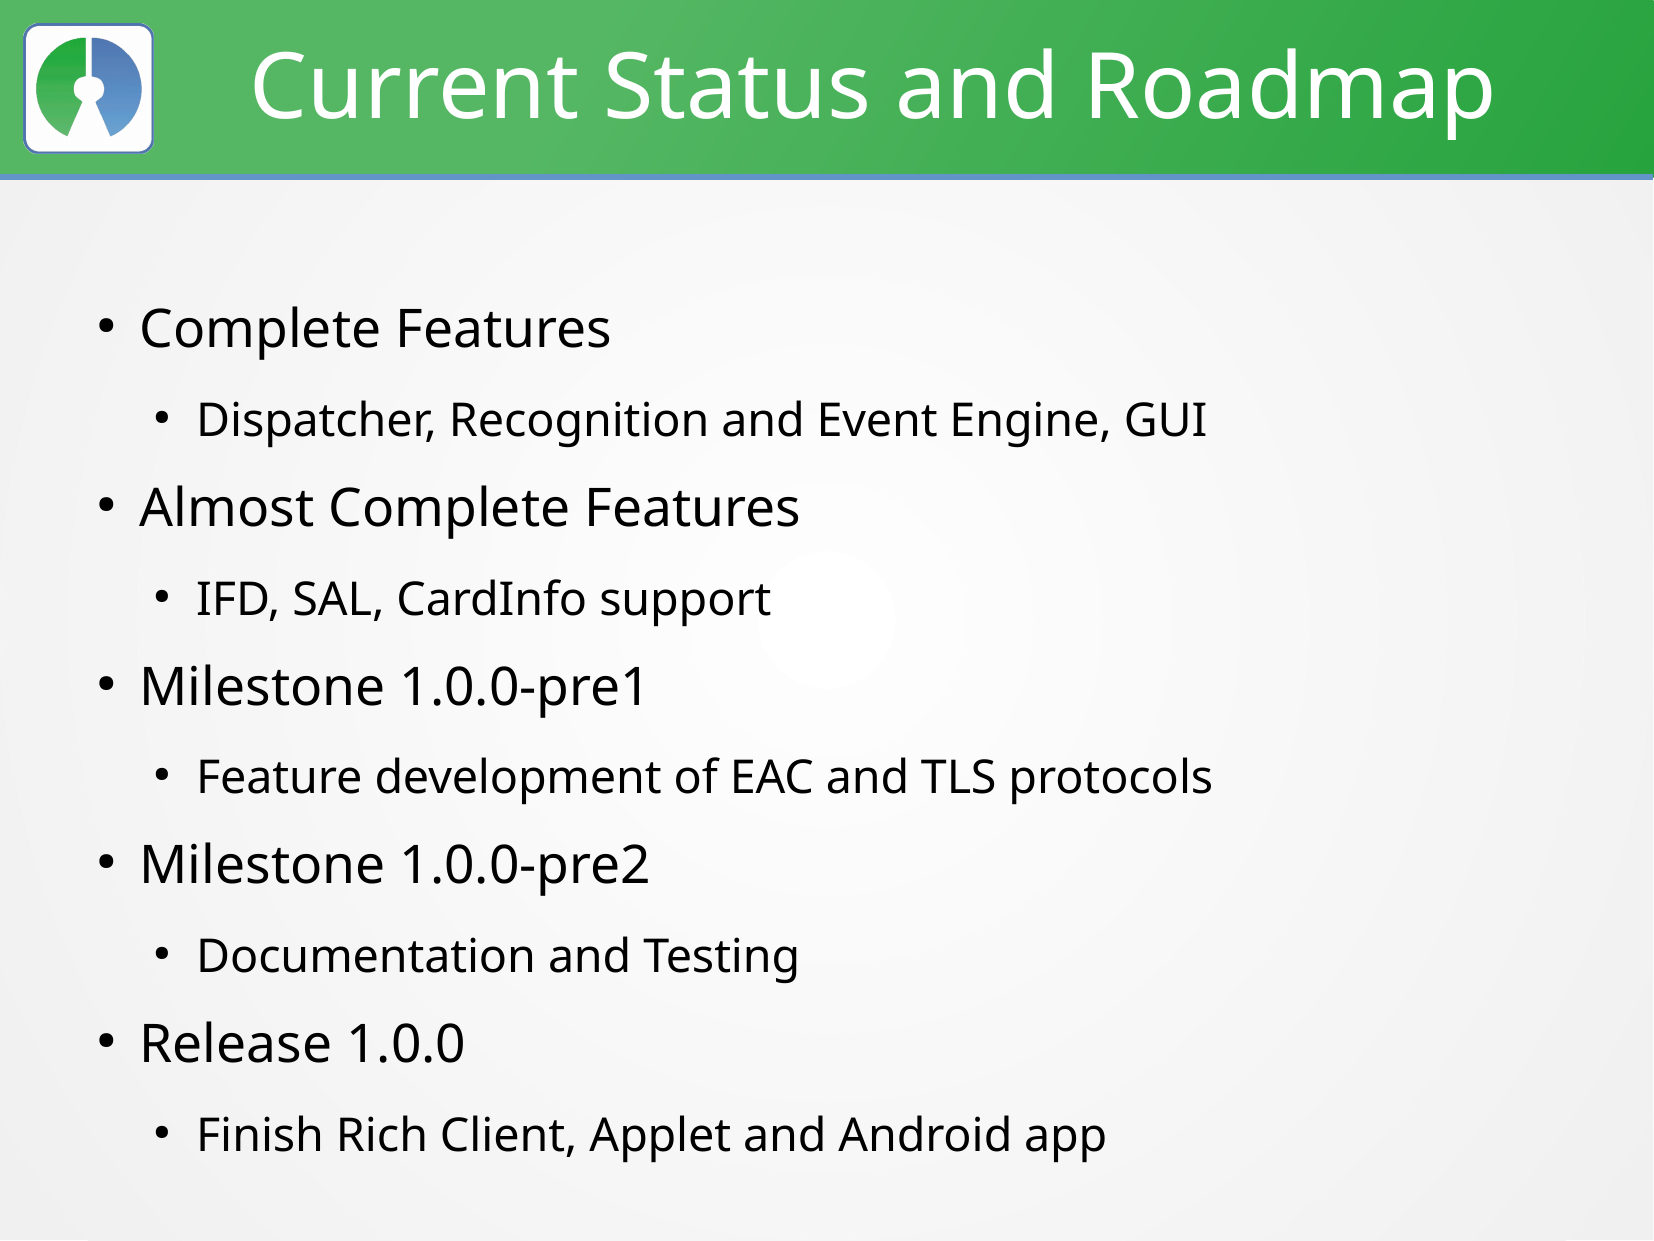

# Current Status and Roadmap
Complete Features
Dispatcher, Recognition and Event Engine, GUI
Almost Complete Features
IFD, SAL, CardInfo support
Milestone 1.0.0-pre1
Feature development of EAC and TLS protocols
Milestone 1.0.0-pre2
Documentation and Testing
Release 1.0.0
Finish Rich Client, Applet and Android app